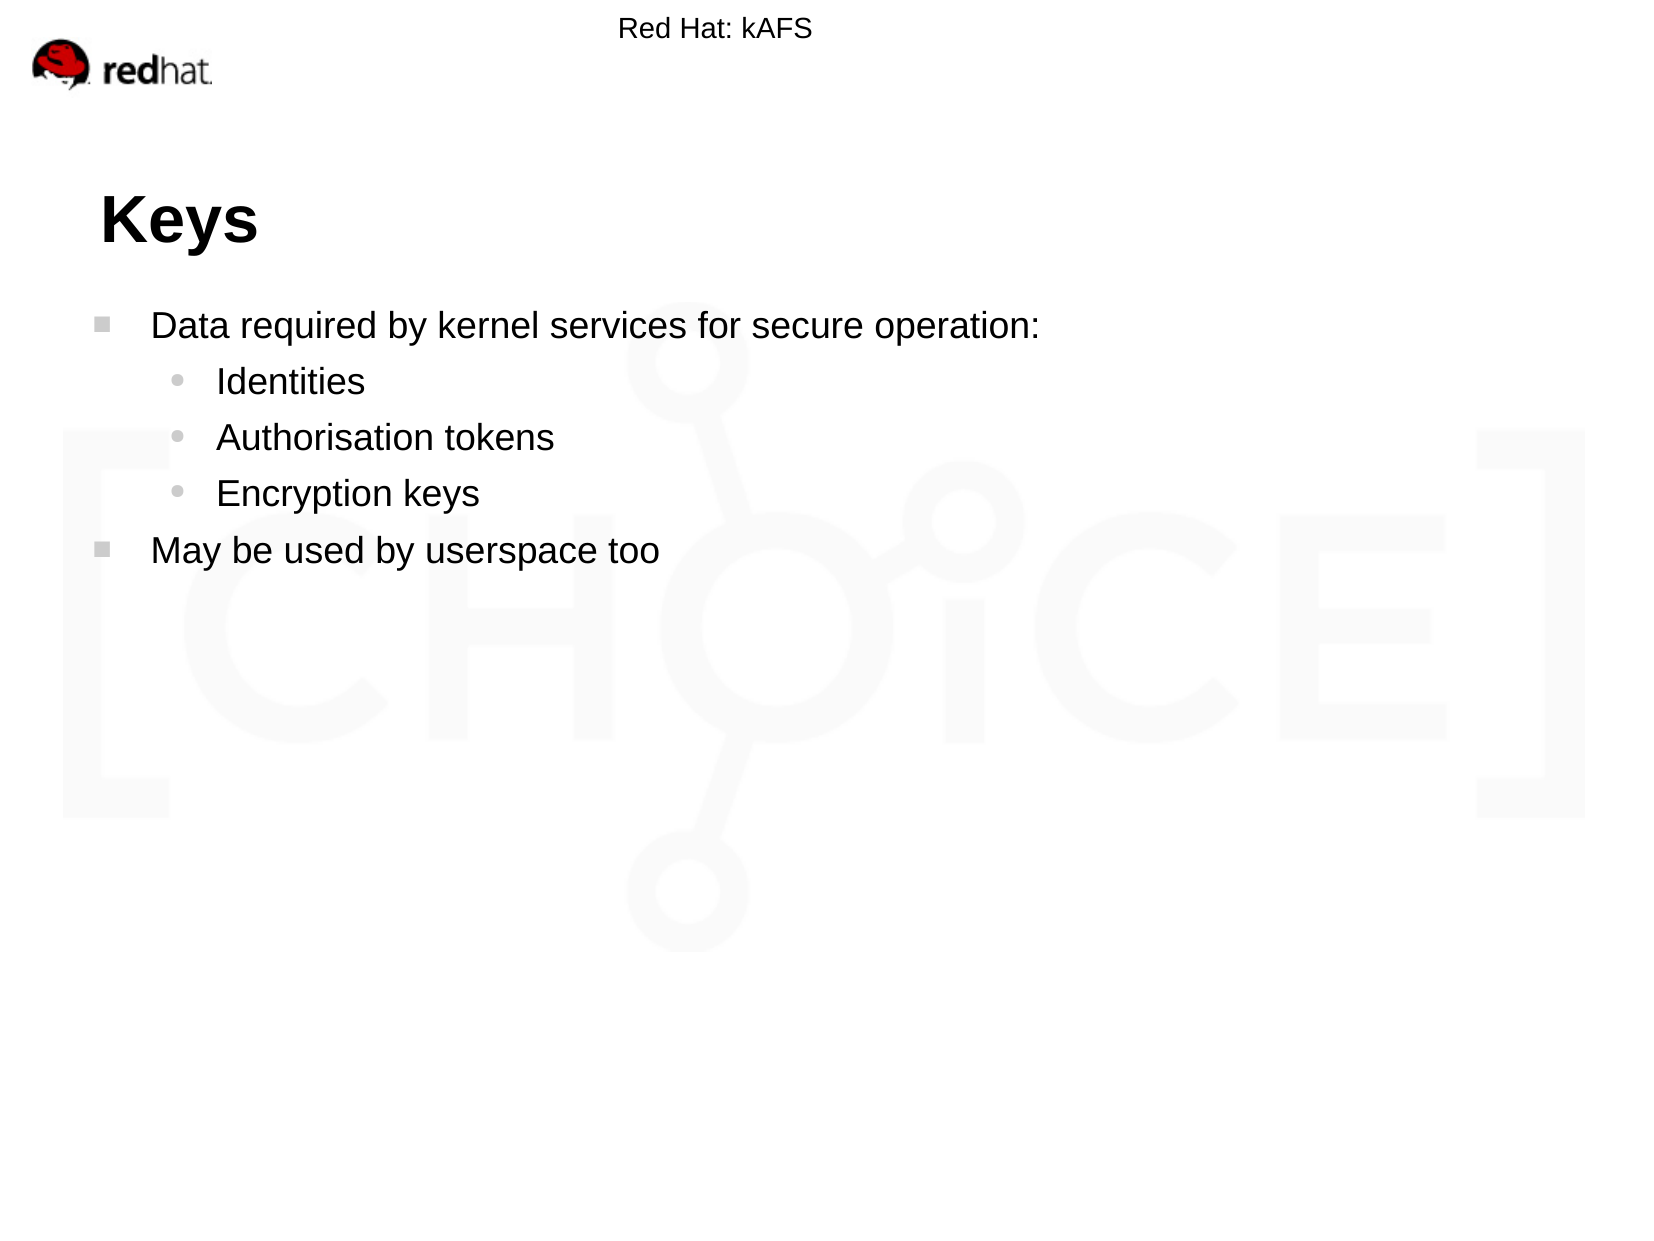

# Keys
Data required by kernel services for secure operation:
Identities
Authorisation tokens
Encryption keys
May be used by userspace too